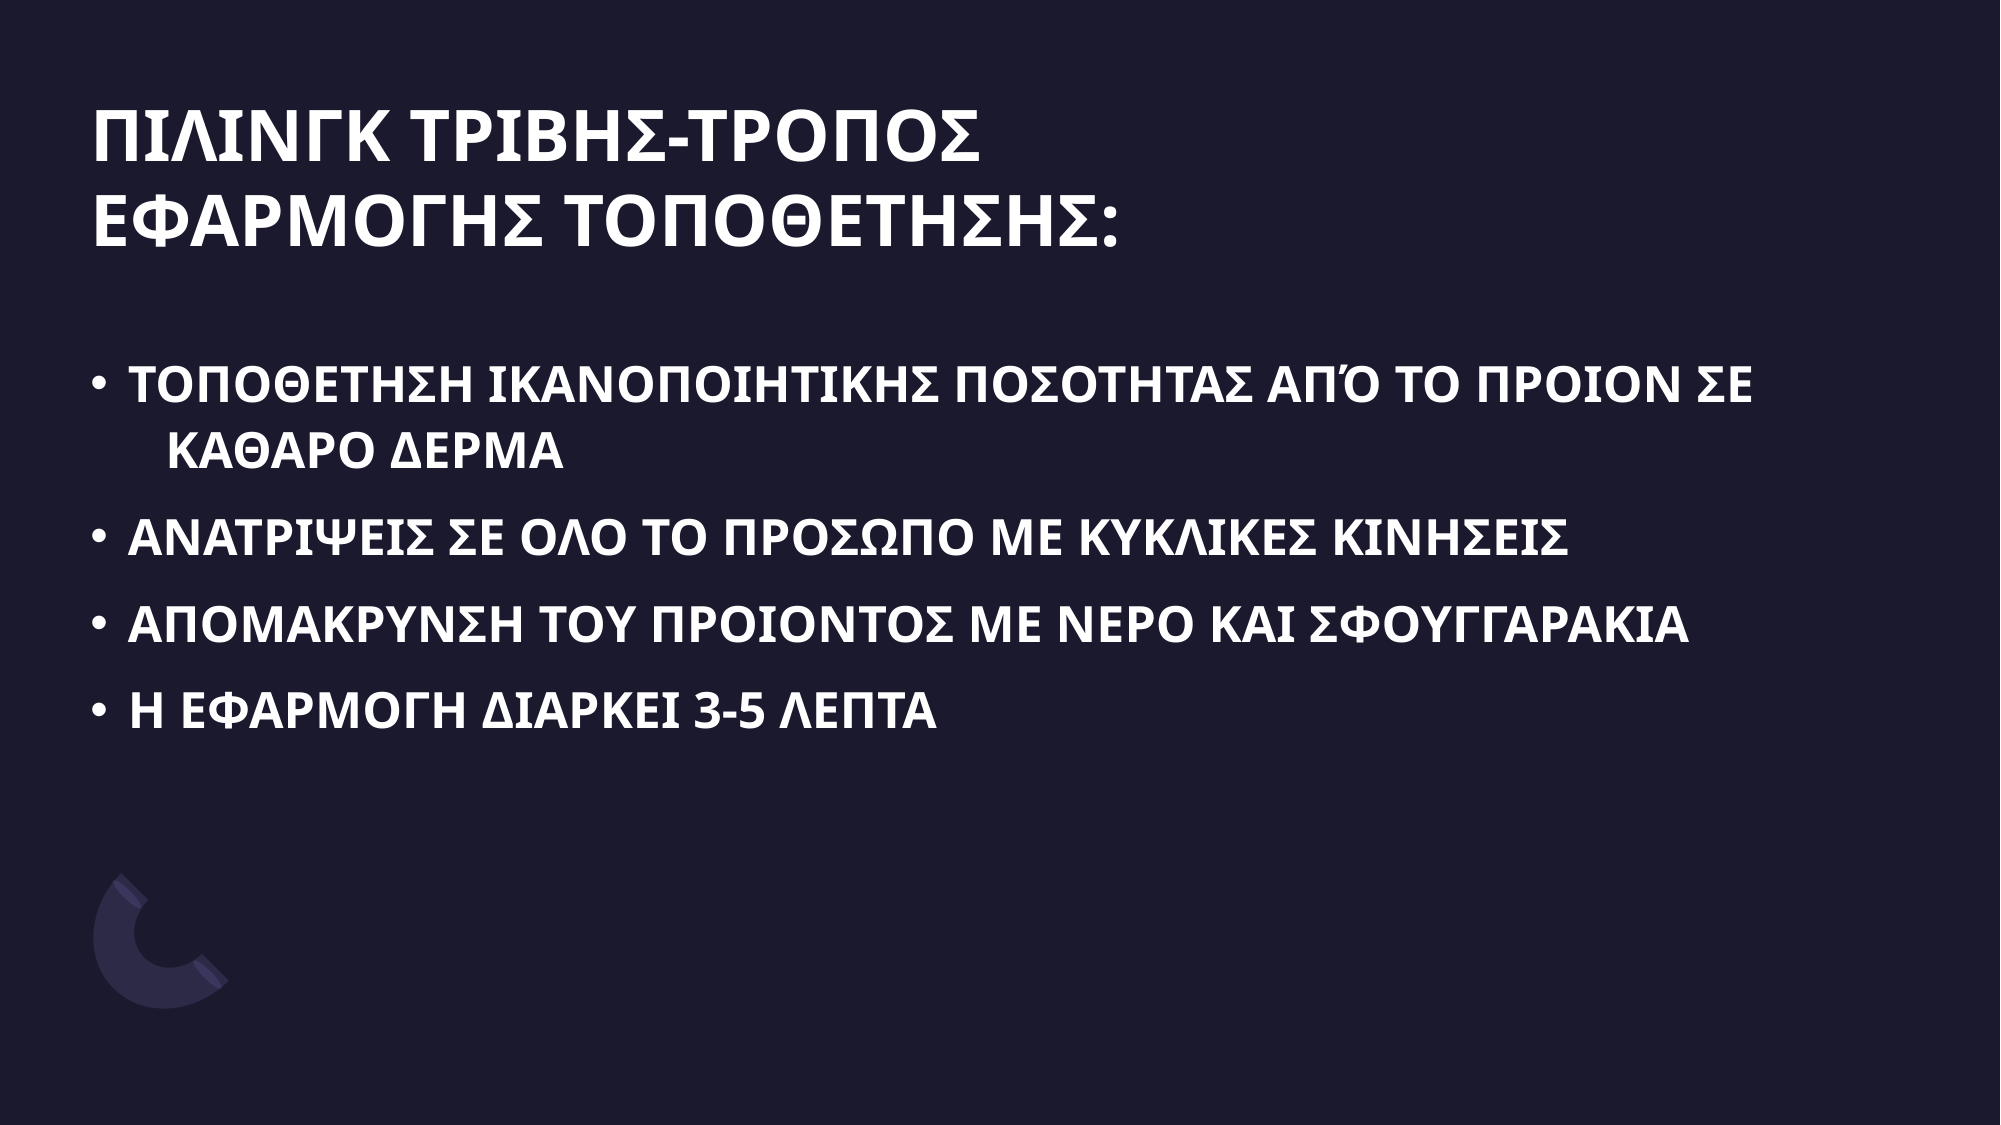

# ΠΙΛΙΝΓΚ ΤΡΙΒΗΣ-ΤΡΟΠΟΣ ΕΦΑΡΜΟΓΗΣ ΤΟΠΟΘΕΤΗΣΗΣ:
ΤΟΠΟΘΕΤΗΣΗ ΙΚΑΝΟΠΟΙΗΤΙΚΗΣ ΠΟΣΟΤΗΤΑΣ ΑΠΌ ΤΟ ΠΡΟΙΟΝ ΣΕ ΚΑΘΑΡΟ ΔΕΡΜΑ
ΑΝΑΤΡΙΨΕΙΣ ΣΕ ΟΛΟ ΤΟ ΠΡΟΣΩΠΟ ΜΕ ΚΥΚΛΙΚΕΣ ΚΙΝΗΣΕΙΣ
ΑΠΟΜΑΚΡΥΝΣΗ ΤΟΥ ΠΡΟΙΟΝΤΟΣ ΜΕ ΝΕΡΟ ΚΑΙ ΣΦΟΥΓΓΑΡΑΚΙΑ
Η ΕΦΑΡΜΟΓΗ ΔΙΑΡΚΕΙ 3-5 ΛΕΠΤΑ